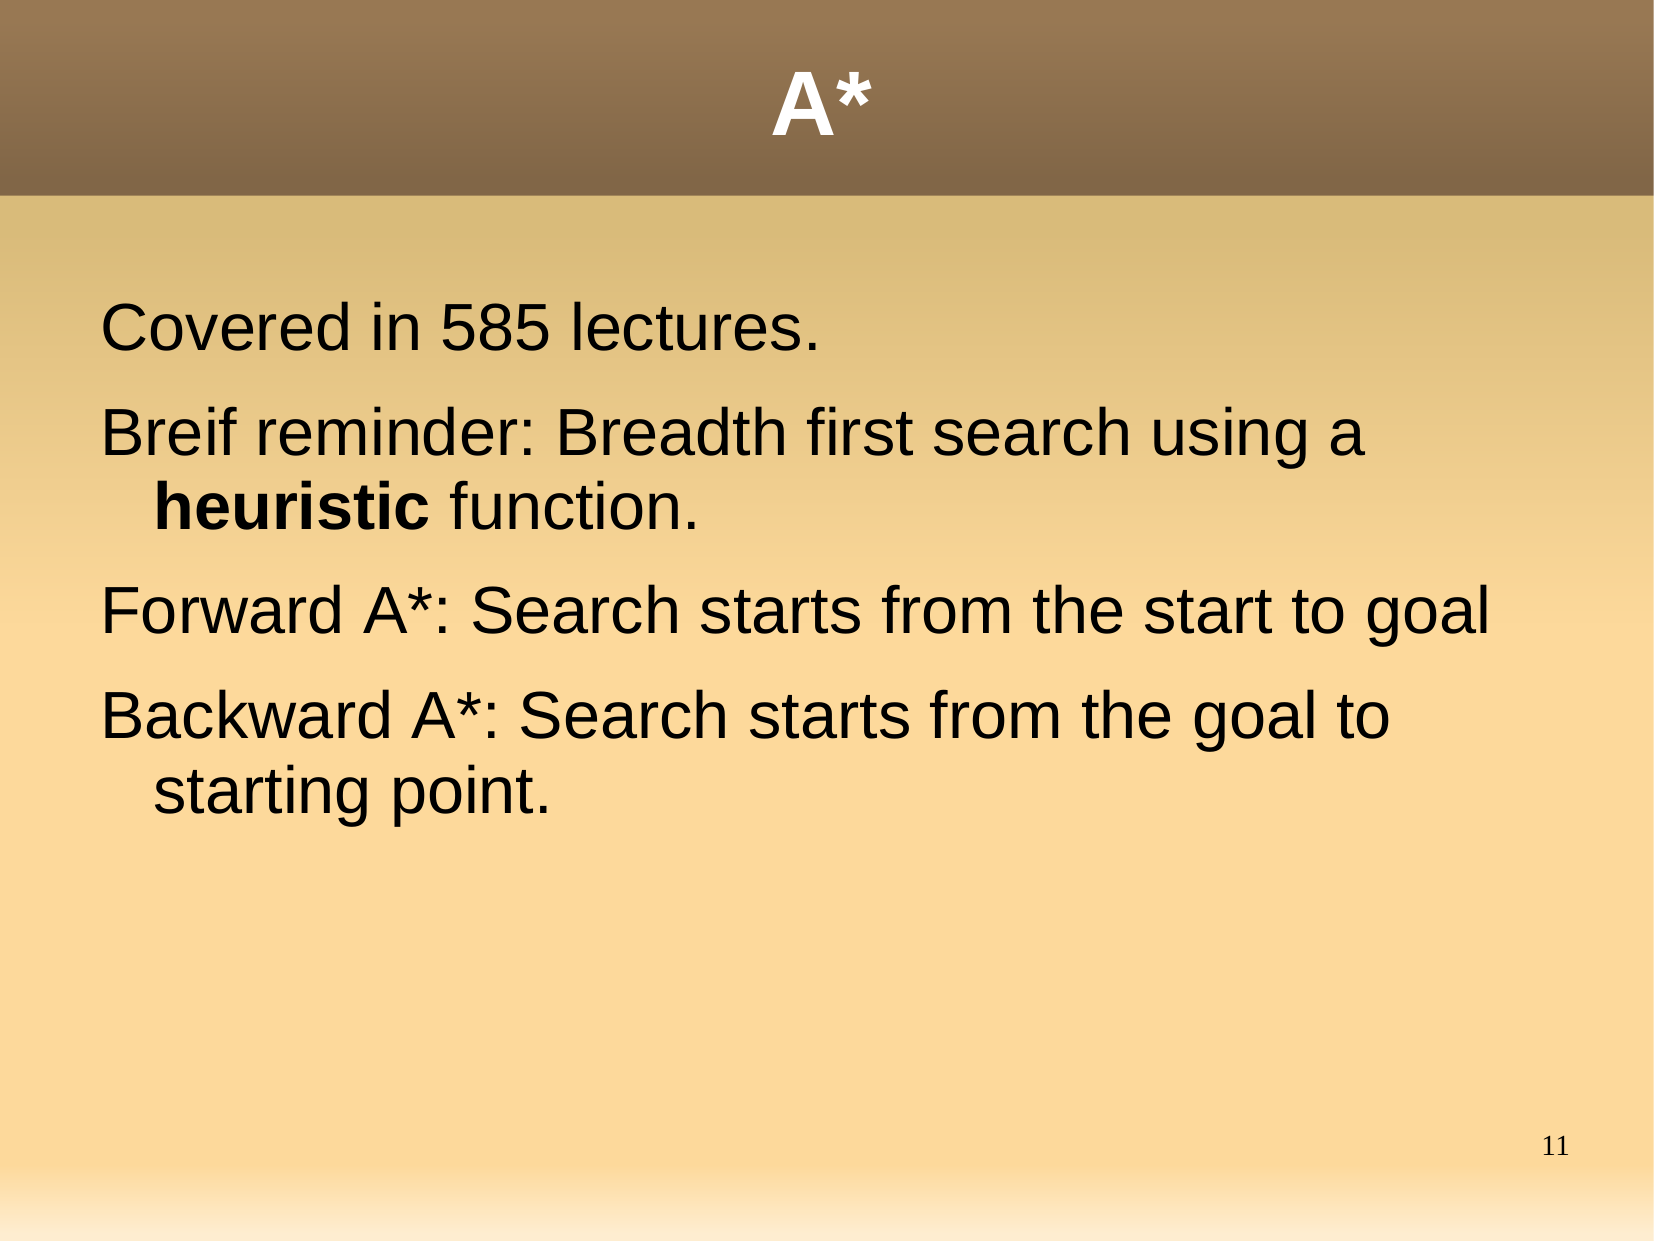

# A*
Covered in 585 lectures.
Breif reminder: Breadth first search using a heuristic function.
Forward A*: Search starts from the start to goal
Backward A*: Search starts from the goal to starting point.
11